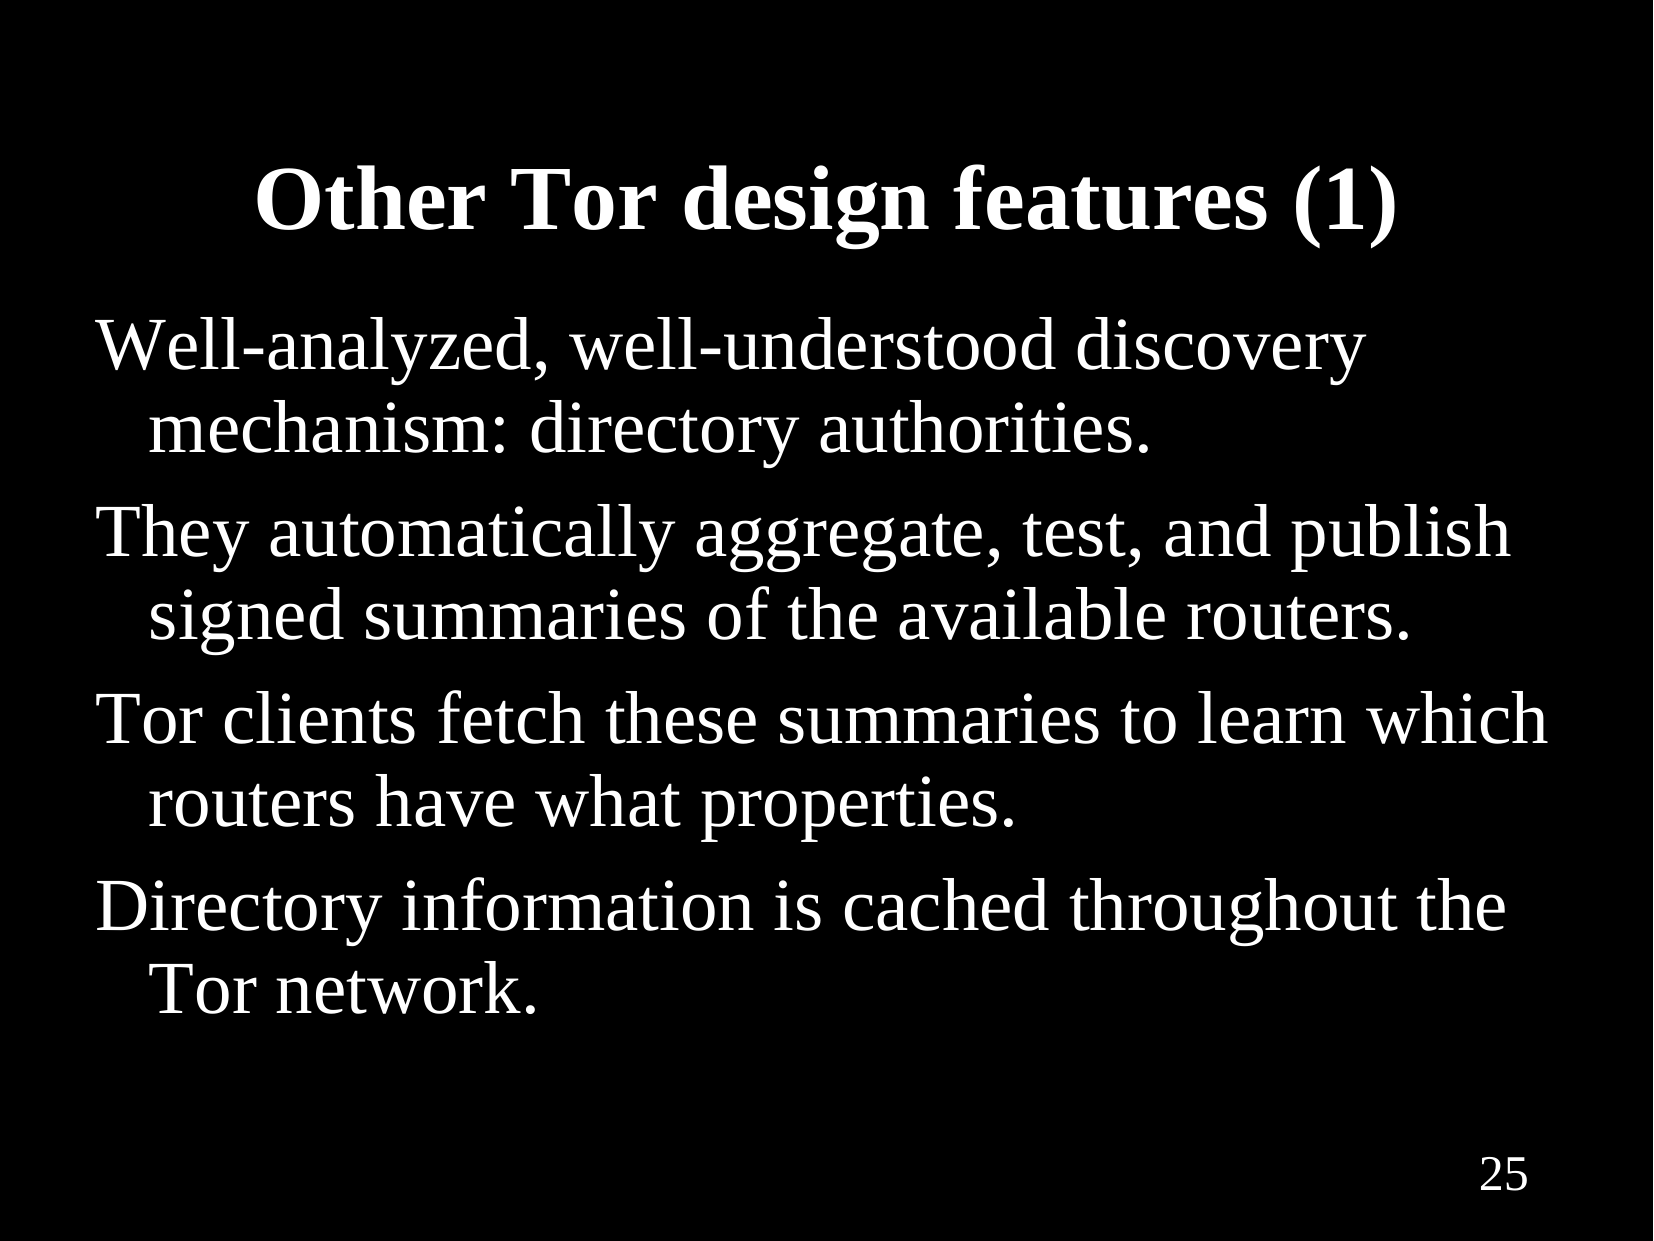

# Other Tor design features (1)
Well-analyzed, well-understood discovery mechanism: directory authorities.
They automatically aggregate, test, and publish signed summaries of the available routers.
Tor clients fetch these summaries to learn which routers have what properties.
Directory information is cached throughout the Tor network.